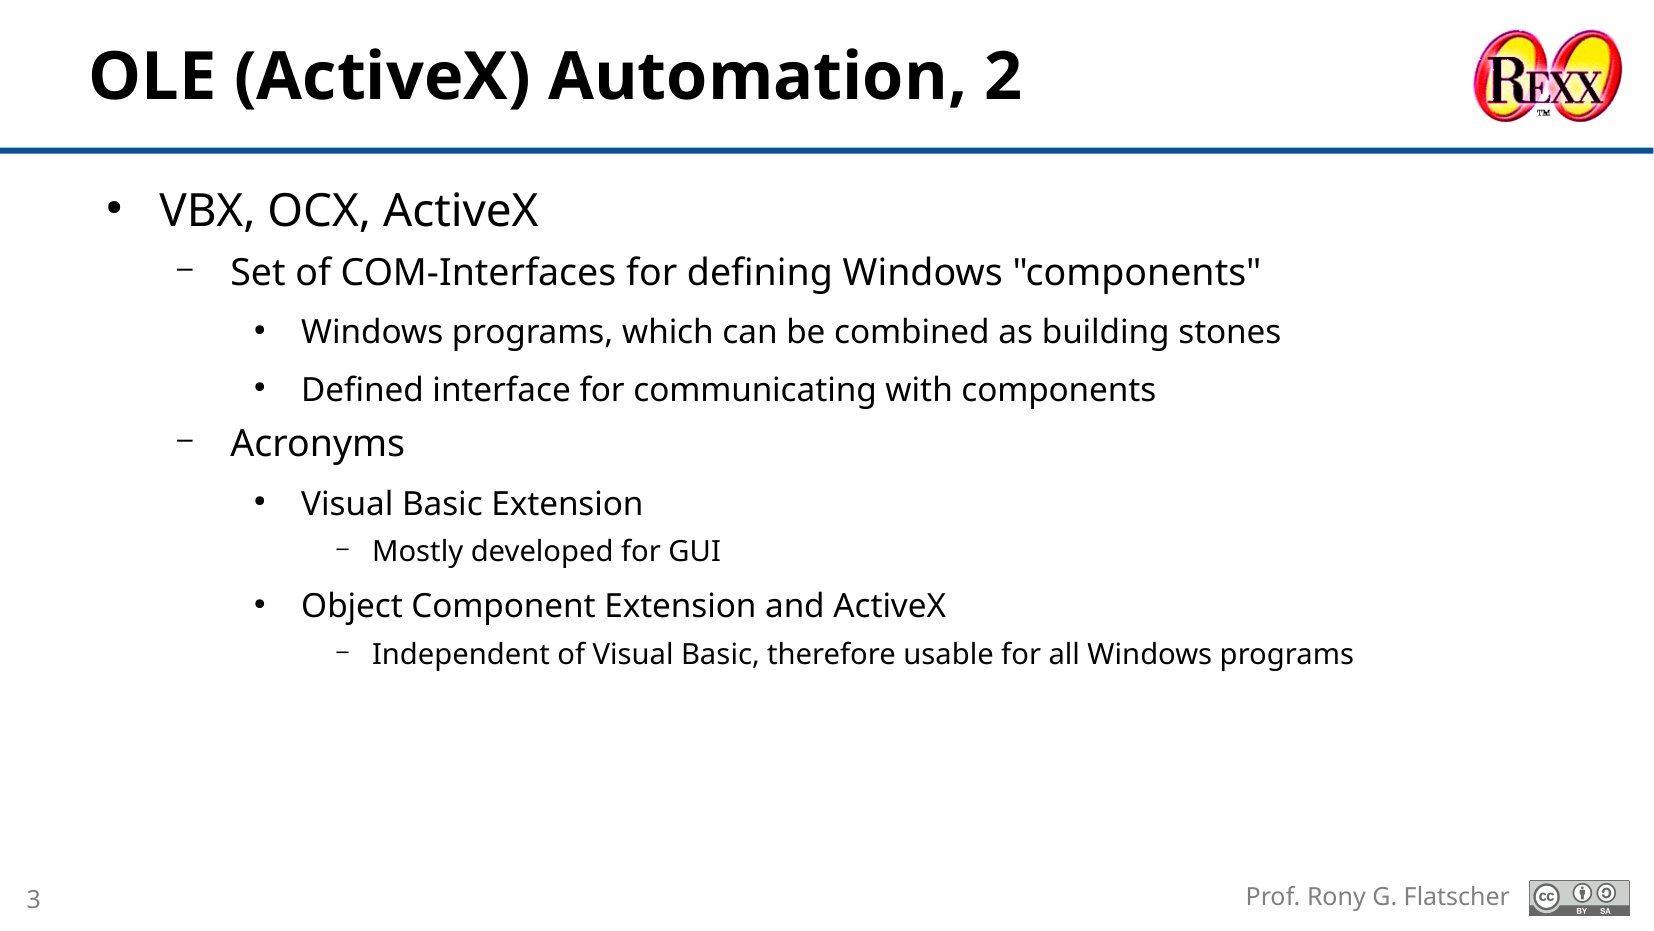

# OLE (ActiveX) Automation, 2
VBX, OCX, ActiveX
Set of COM-Interfaces for defining Windows "components"
Windows programs, which can be combined as building stones
Defined interface for communicating with components
Acronyms
Visual Basic Extension
Mostly developed for GUI
Object Component Extension and ActiveX
Independent of Visual Basic, therefore usable for all Windows programs